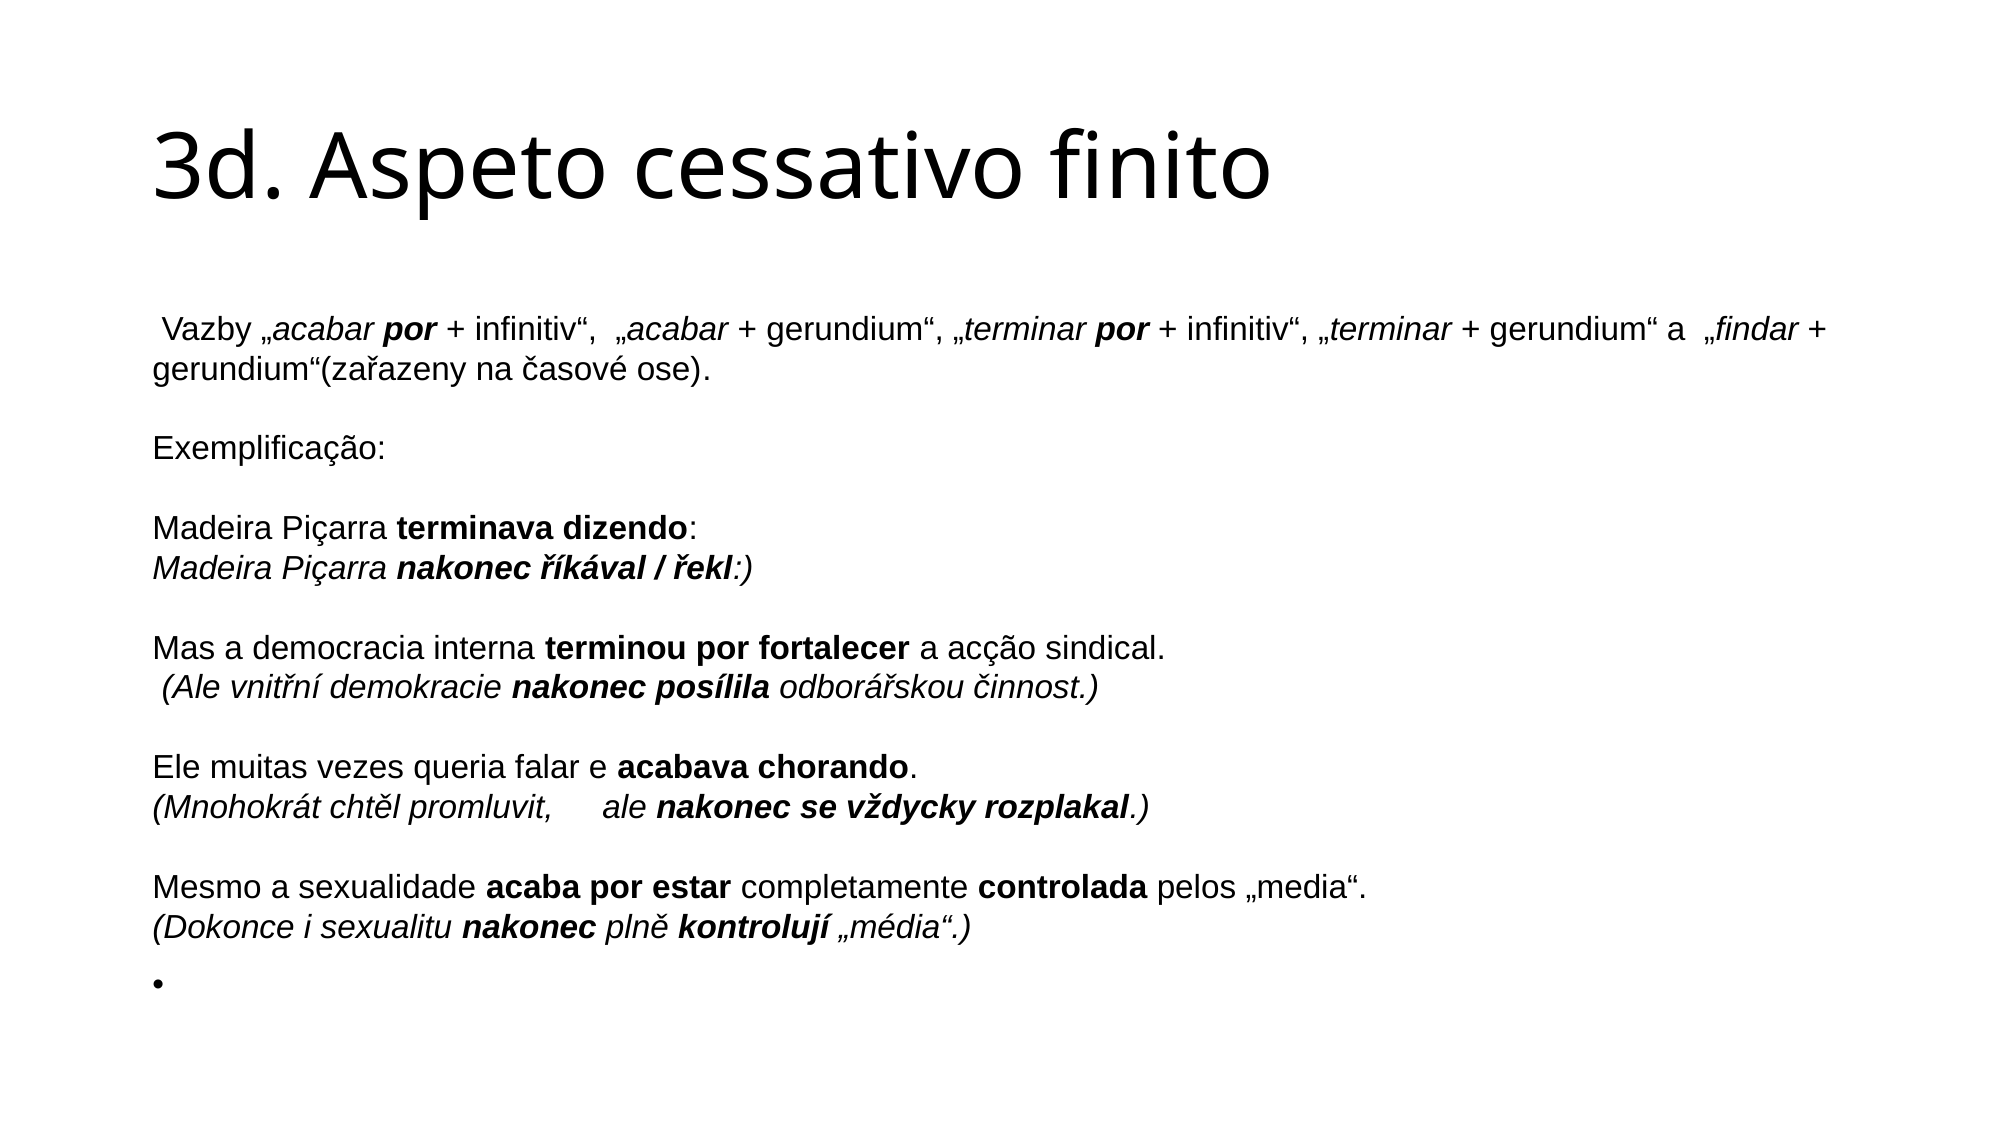

# 3d. Aspeto cessativo finito
 Vazby „acabar por + infinitiv“, „acabar + gerundium“, „terminar por + infinitiv“, „terminar + gerundium“ a „findar + gerundium“(zařazeny na časové ose).
Exemplificação:
Madeira Piçarra terminava dizendo:
Madeira Piçarra nakonec říkával / řekl:)
Mas a democracia interna terminou por fortalecer a acção sindical.
 (Ale vnitřní demokracie nakonec posílila odborářskou činnost.)
Ele muitas vezes queria falar e acabava chorando.
(Mnohokrát chtěl promluvit, 	ale nakonec se vždycky rozplakal.)
Mesmo a sexualidade acaba por estar completamente controlada pelos „media“.
(Dokonce i sexualitu nakonec plně kontrolují „média“.)